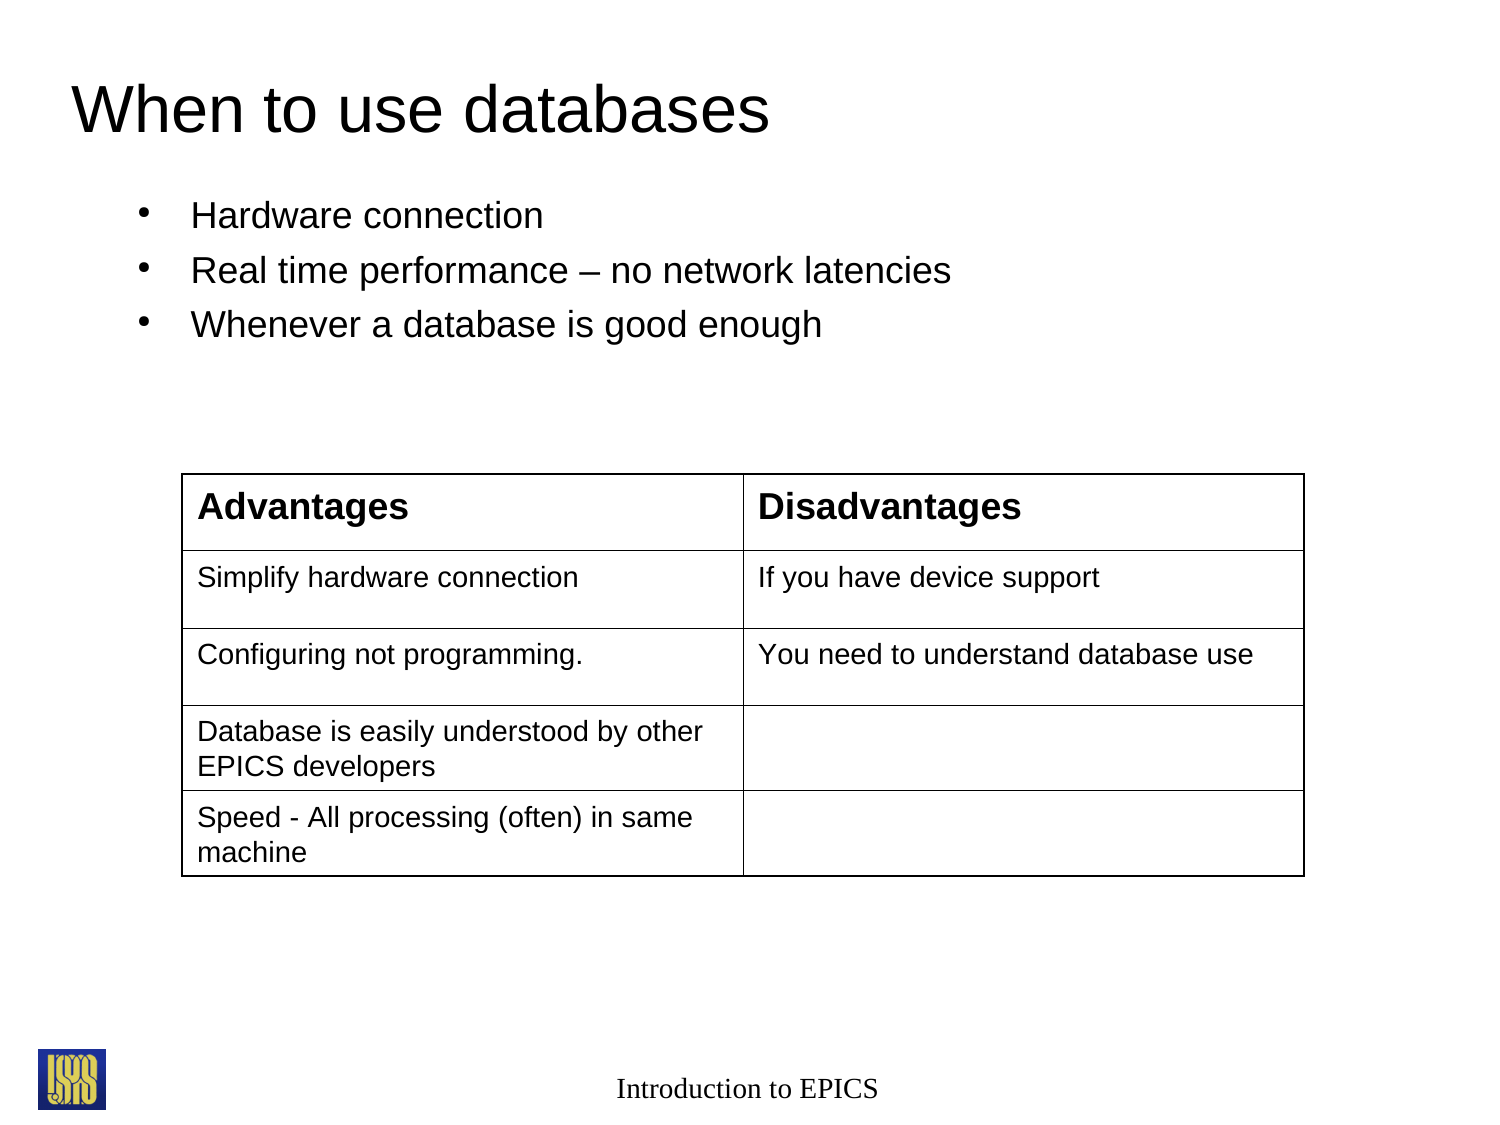

# When to use databases
Hardware connection
Real time performance – no network latencies
Whenever a database is good enough
| Advantages | Disadvantages |
| --- | --- |
| Simplify hardware connection | If you have device support |
| Configuring not programming. | You need to understand database use |
| Database is easily understood by other EPICS developers | |
| Speed - All processing (often) in same machine | |
[Your Presentation Title]